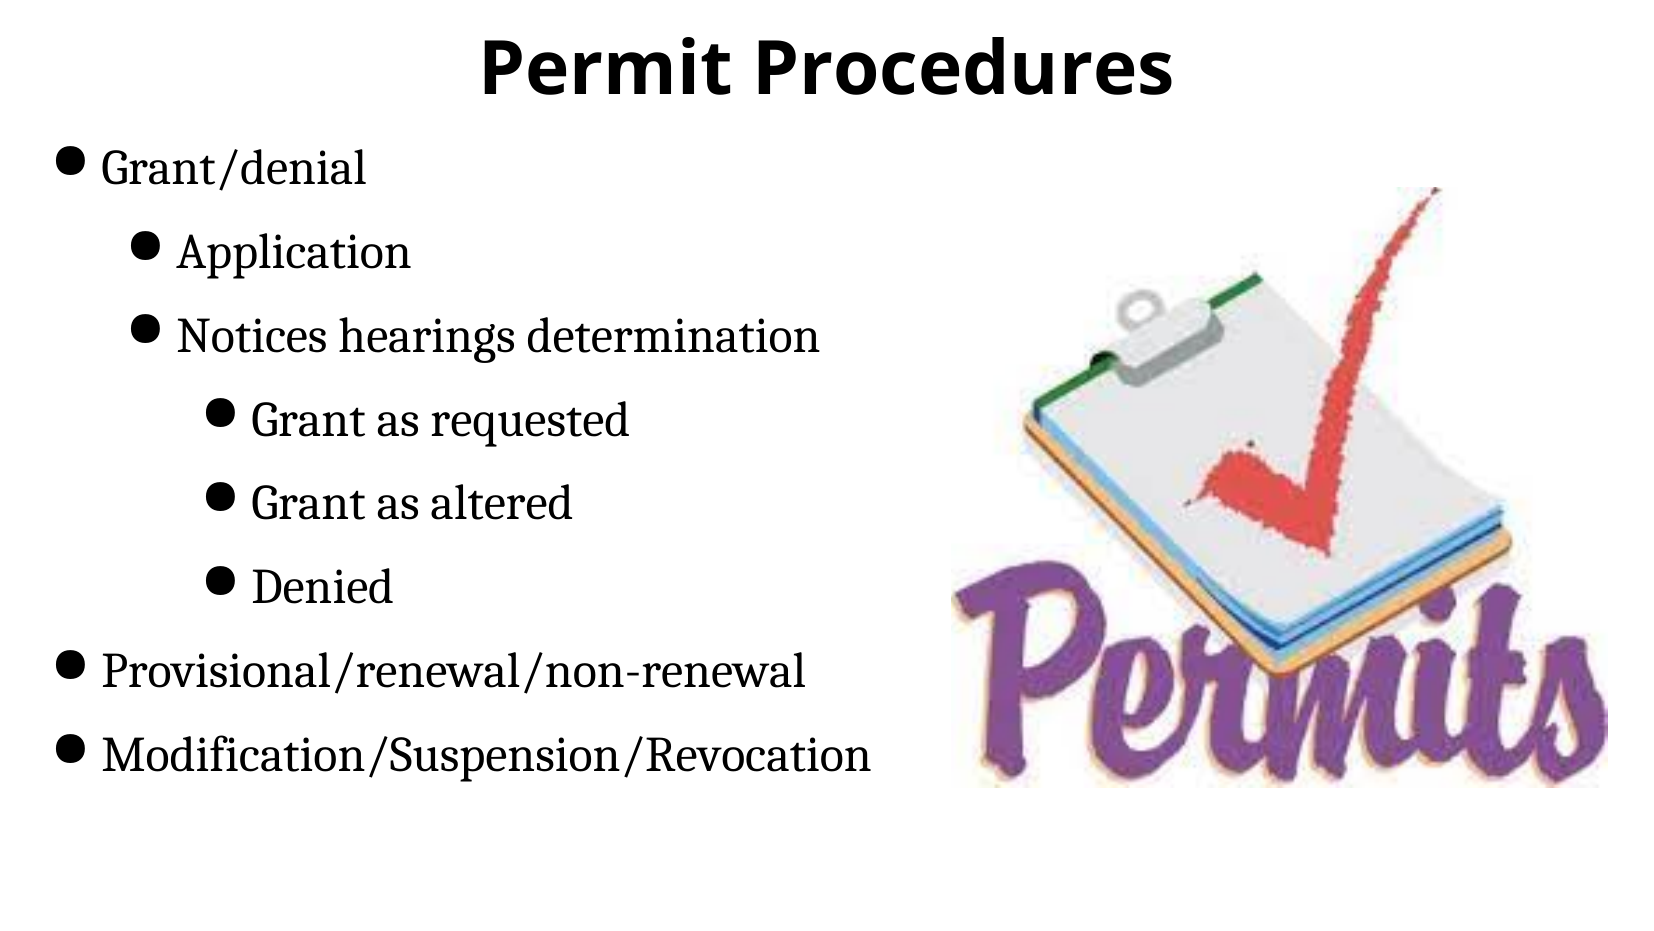

# Permit Procedures
 Grant/denial
 Application
 Notices hearings determination
 Grant as requested
 Grant as altered
 Denied
 Provisional/renewal/non-renewal
 Modification/Suspension/Revocation